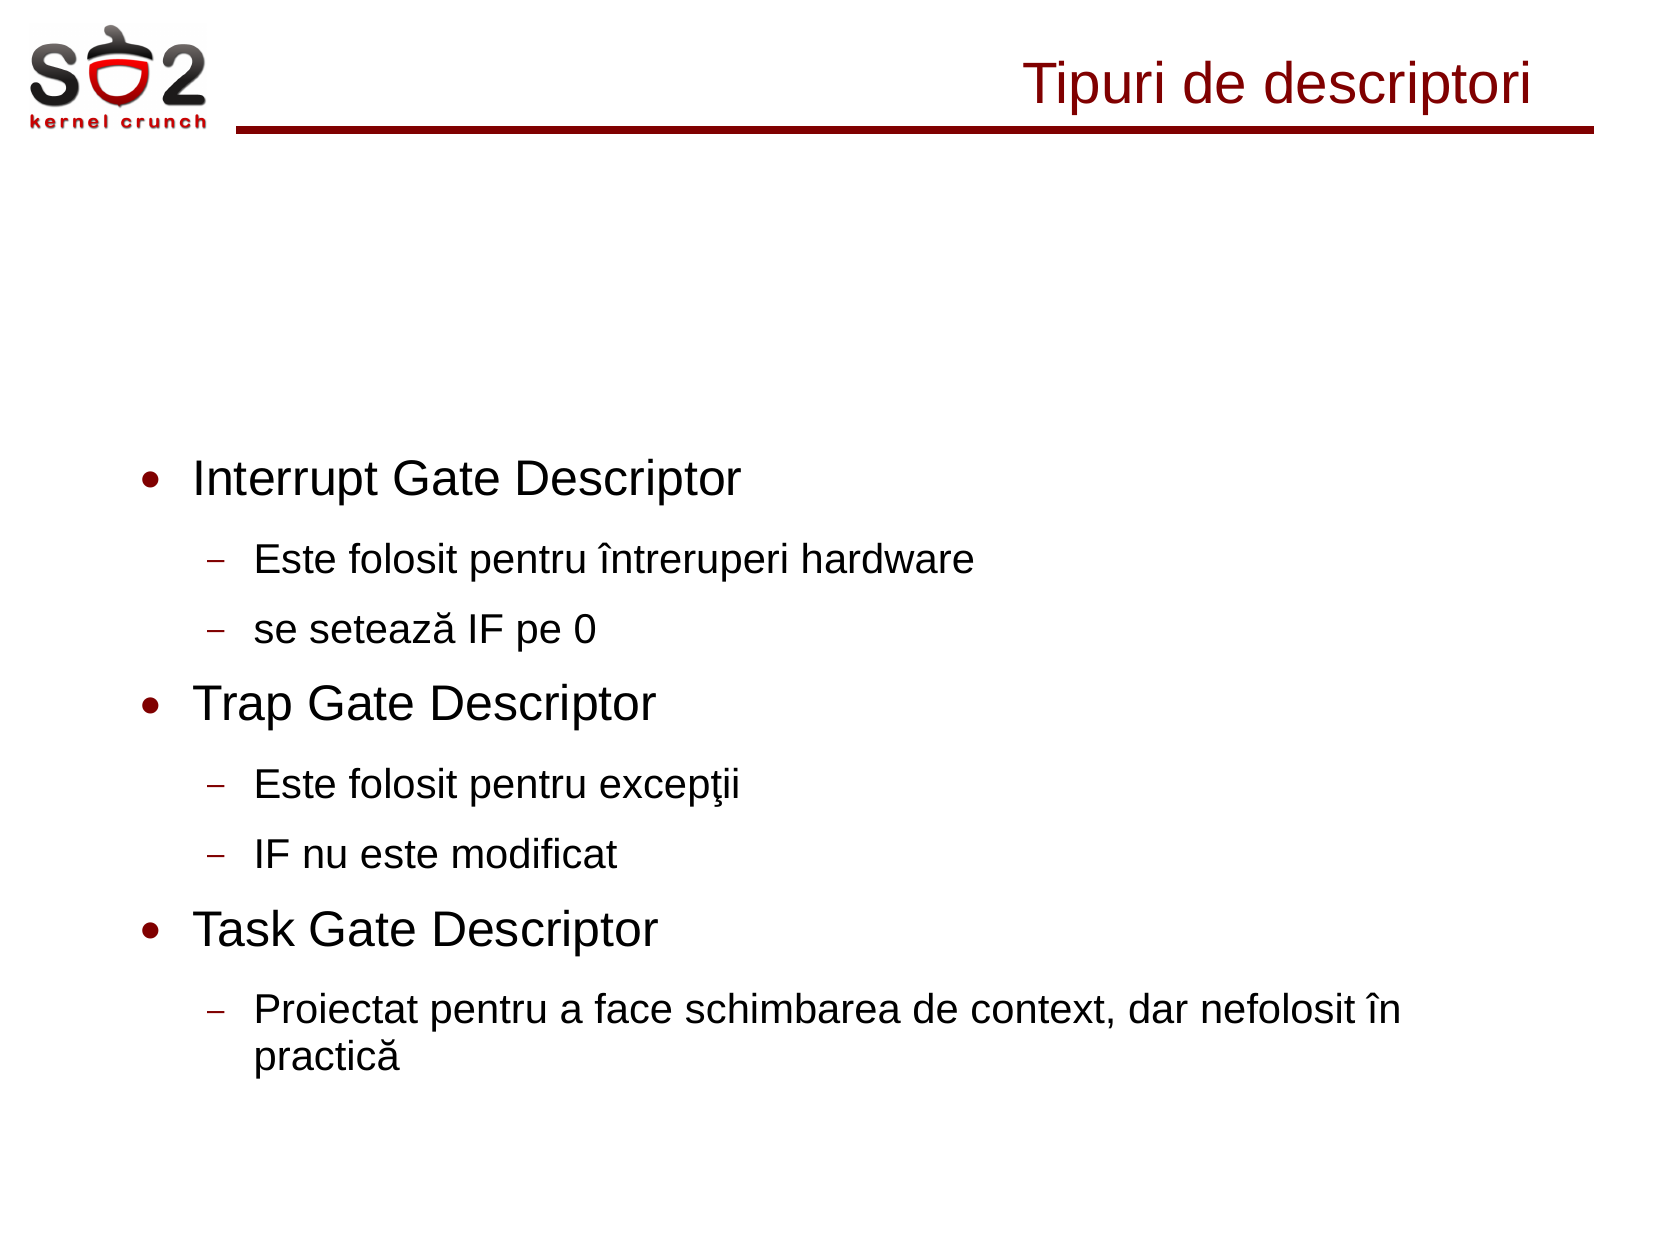

# Tipuri de descriptori
Interrupt Gate Descriptor
Este folosit pentru întreruperi hardware
se setează IF pe 0
Trap Gate Descriptor
Este folosit pentru excepţii
IF nu este modificat
Task Gate Descriptor
Proiectat pentru a face schimbarea de context, dar nefolosit în practică